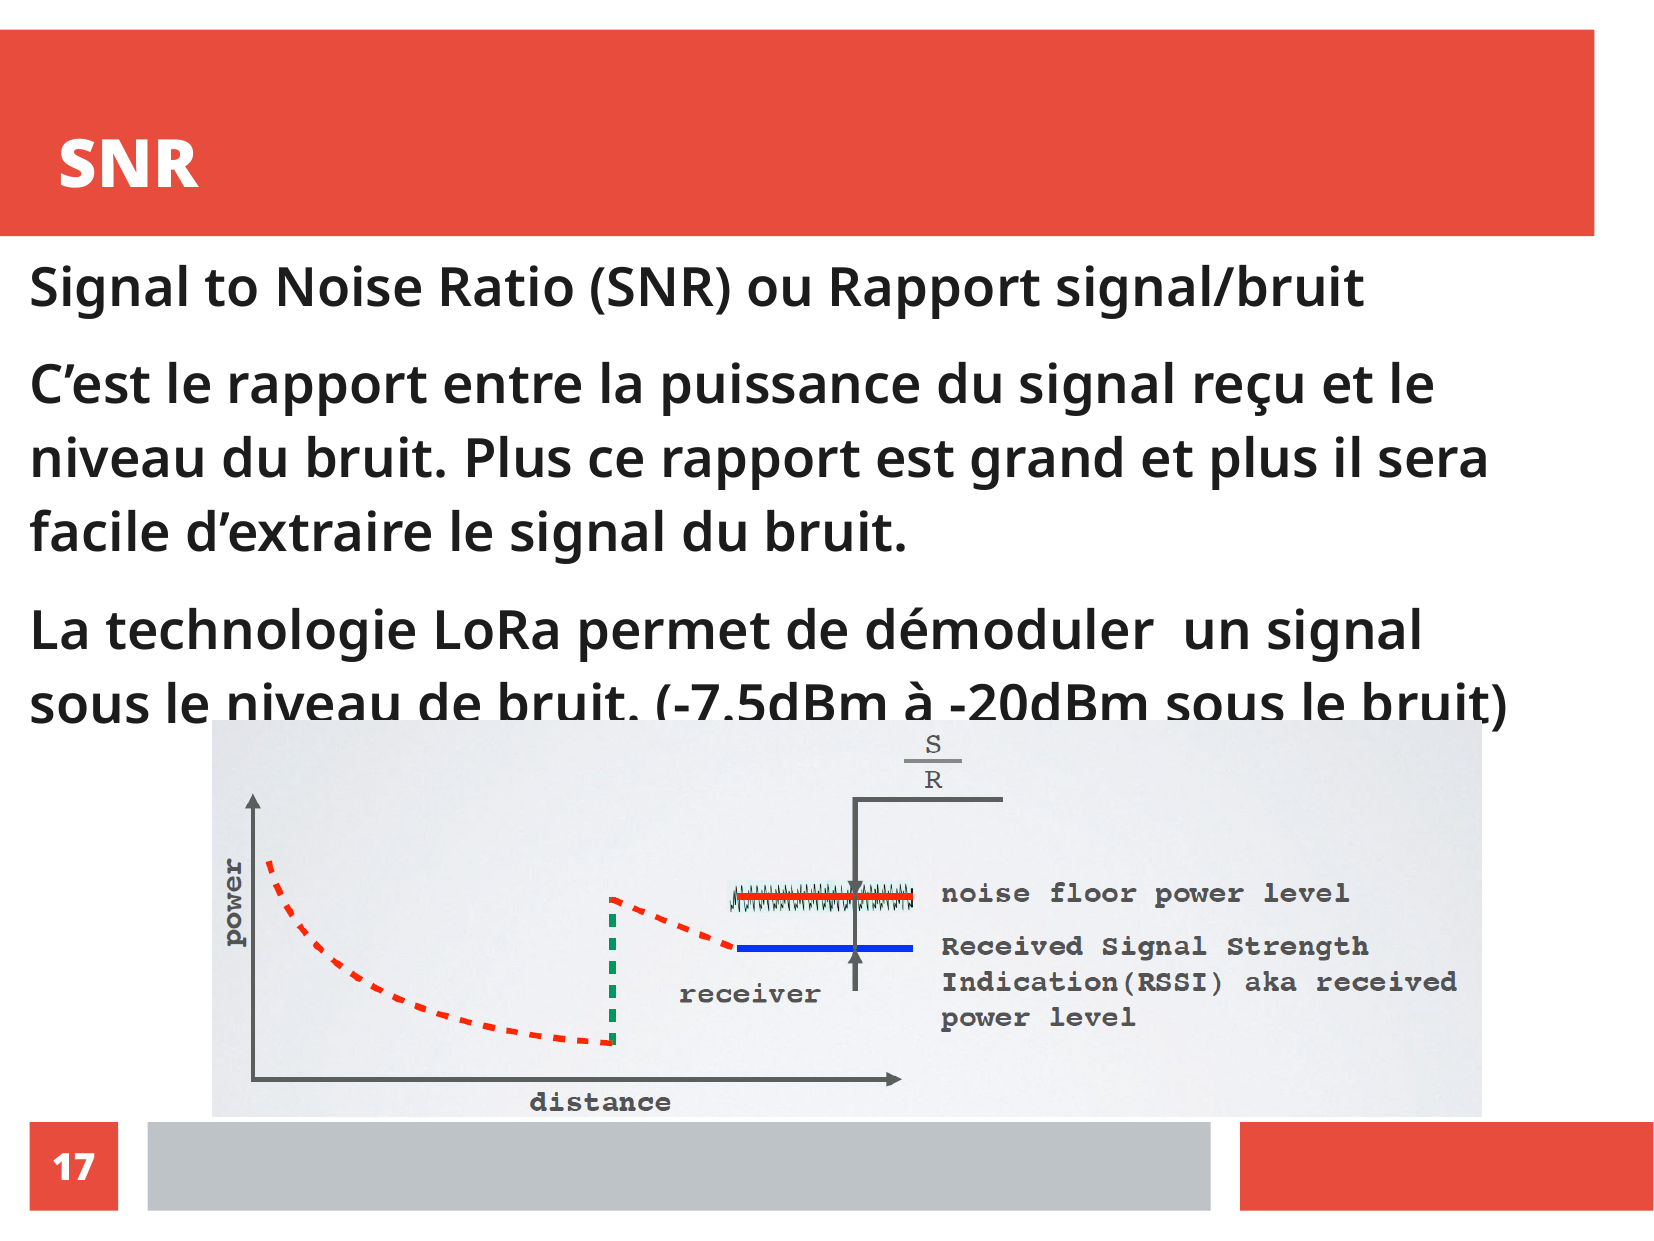

# SNR
Signal to Noise Ratio (SNR) ou Rapport signal/bruit
C’est le rapport entre la puissance du signal reçu et le niveau du bruit. Plus ce rapport est grand et plus il sera facile d’extraire le signal du bruit.
La technologie LoRa permet de démoduler un signal sous le niveau de bruit. (-7.5dBm à -20dBm sous le bruit)
17